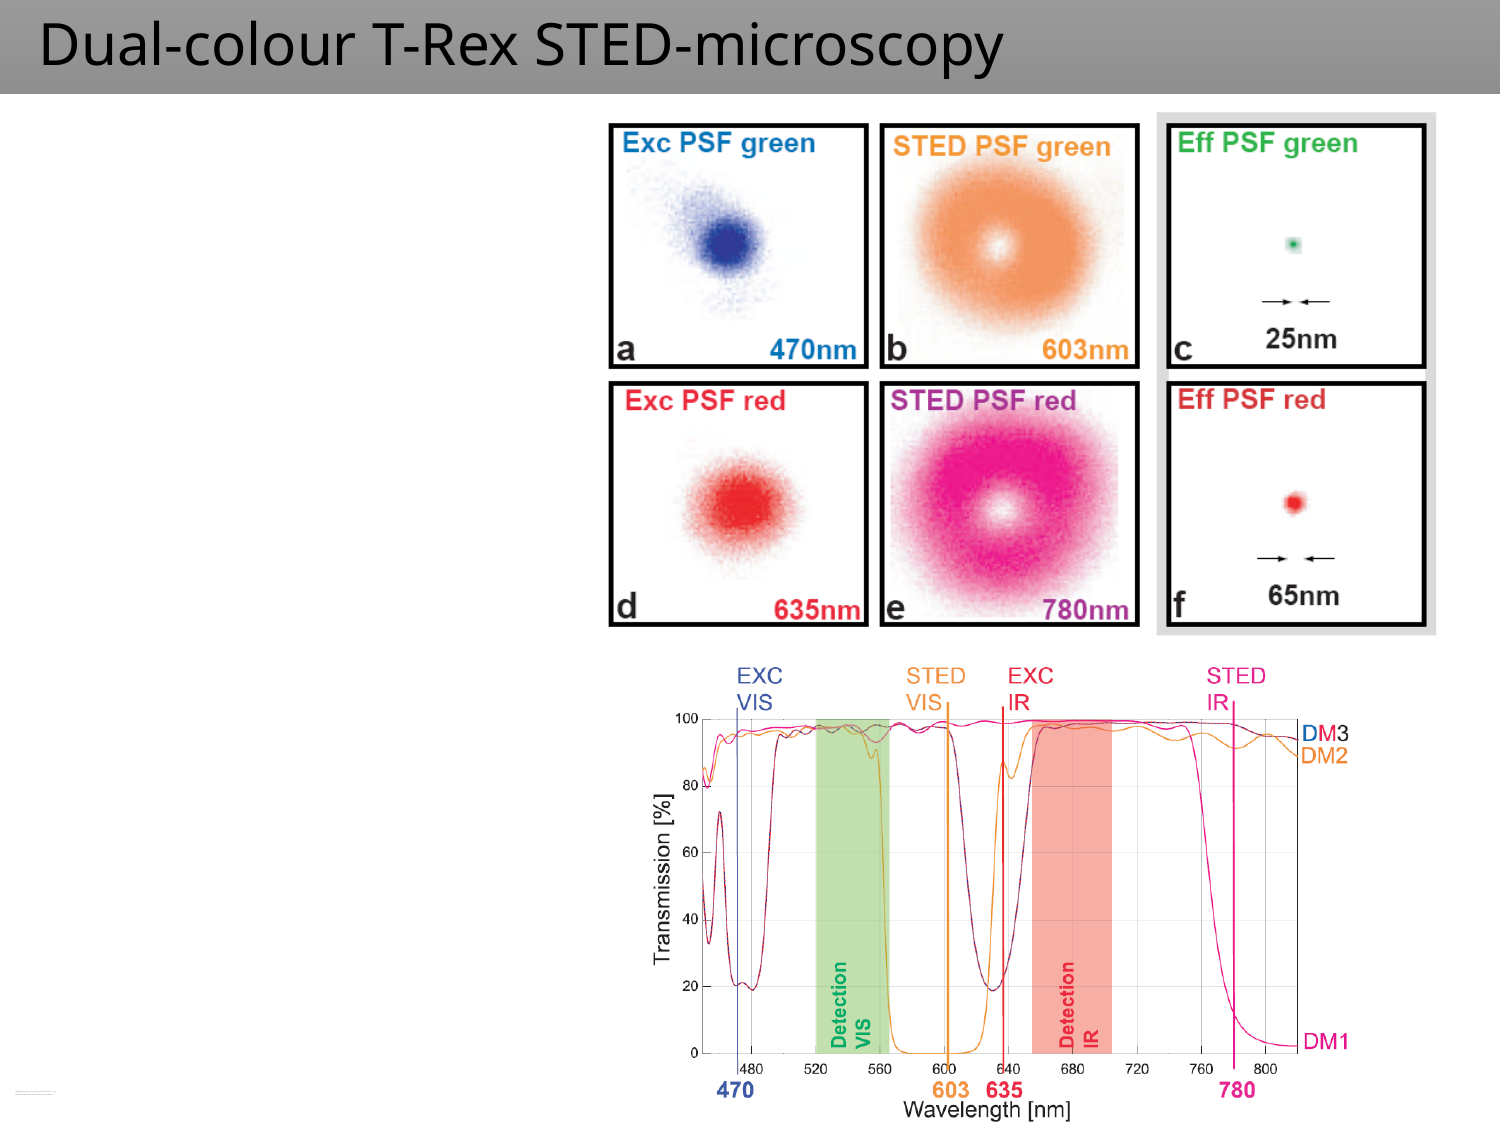

# Dual-colour T-Rex STED-microscopy
The effective spots operating under STED conditions are depicted for both channels in featuring a FWHM of 25 nm and 65 nm,
Dichroic filter setup and detection windows for a green and a red fluorescent dye in a Dual-colour STED-microscope